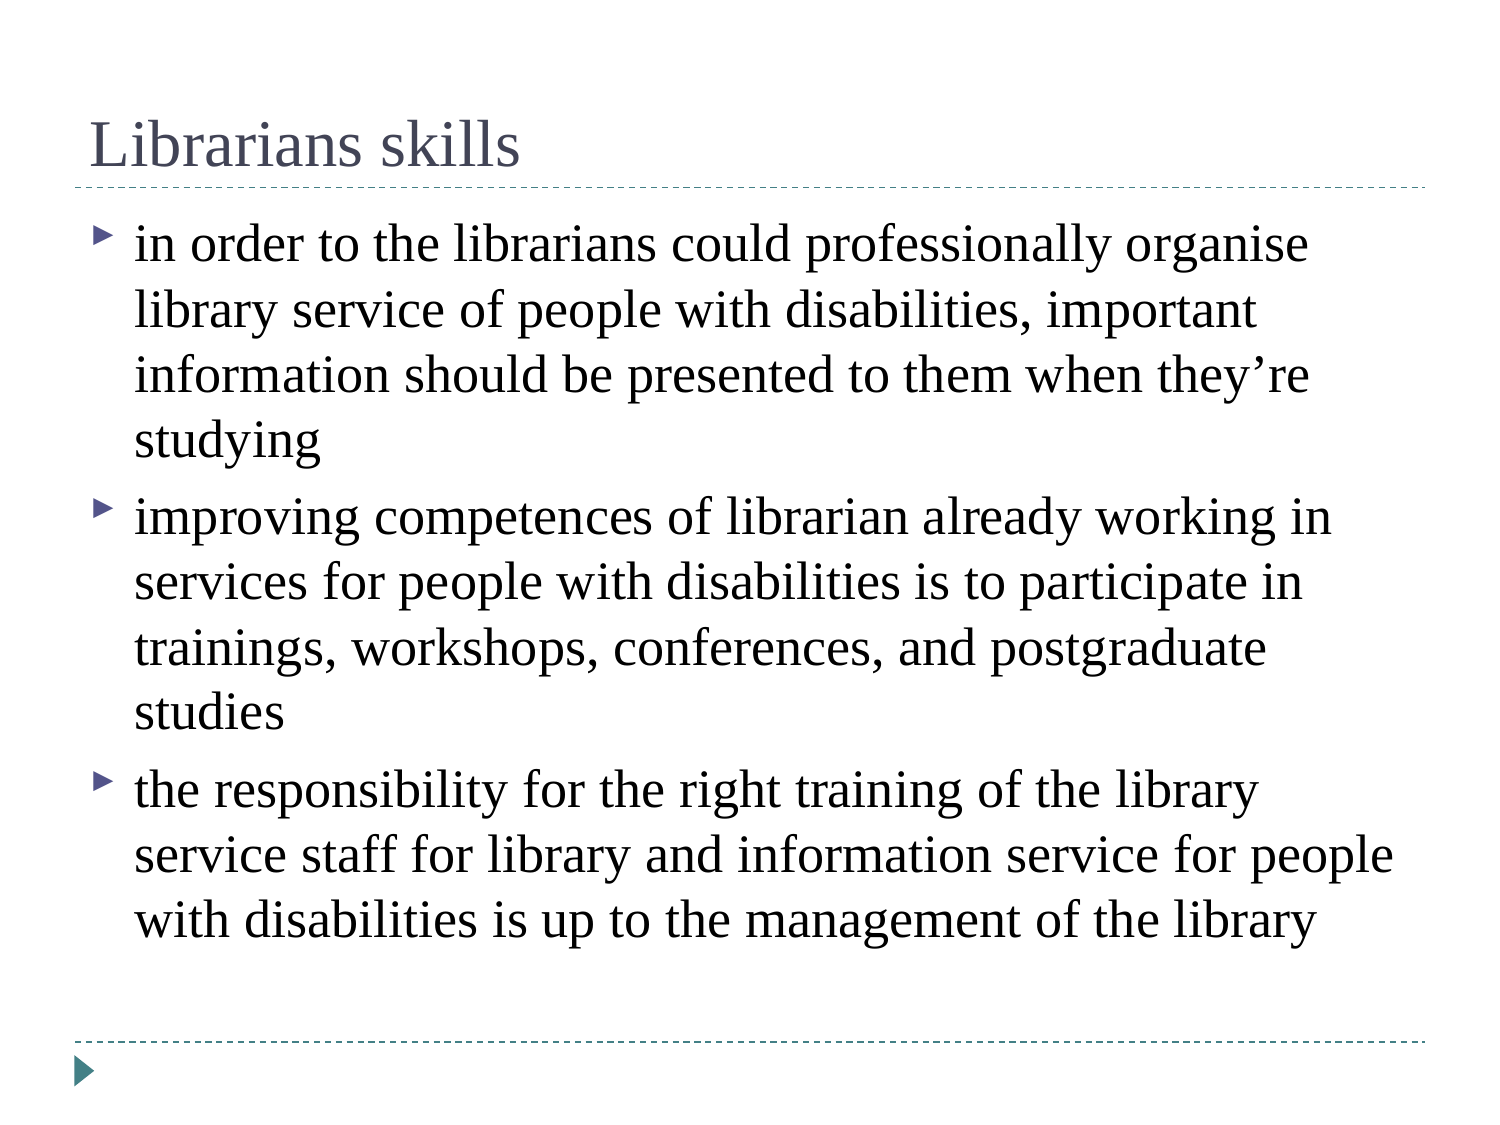

# Librarians skills
in order to the librarians could professionally organise library service of people with disabilities, important information should be presented to them when they’re studying
improving competences of librarian already working in services for people with disabilities is to participate in trainings, workshops, conferences, and postgraduate studies
the responsibility for the right training of the library service staff for library and information service for people with disabilities is up to the management of the library